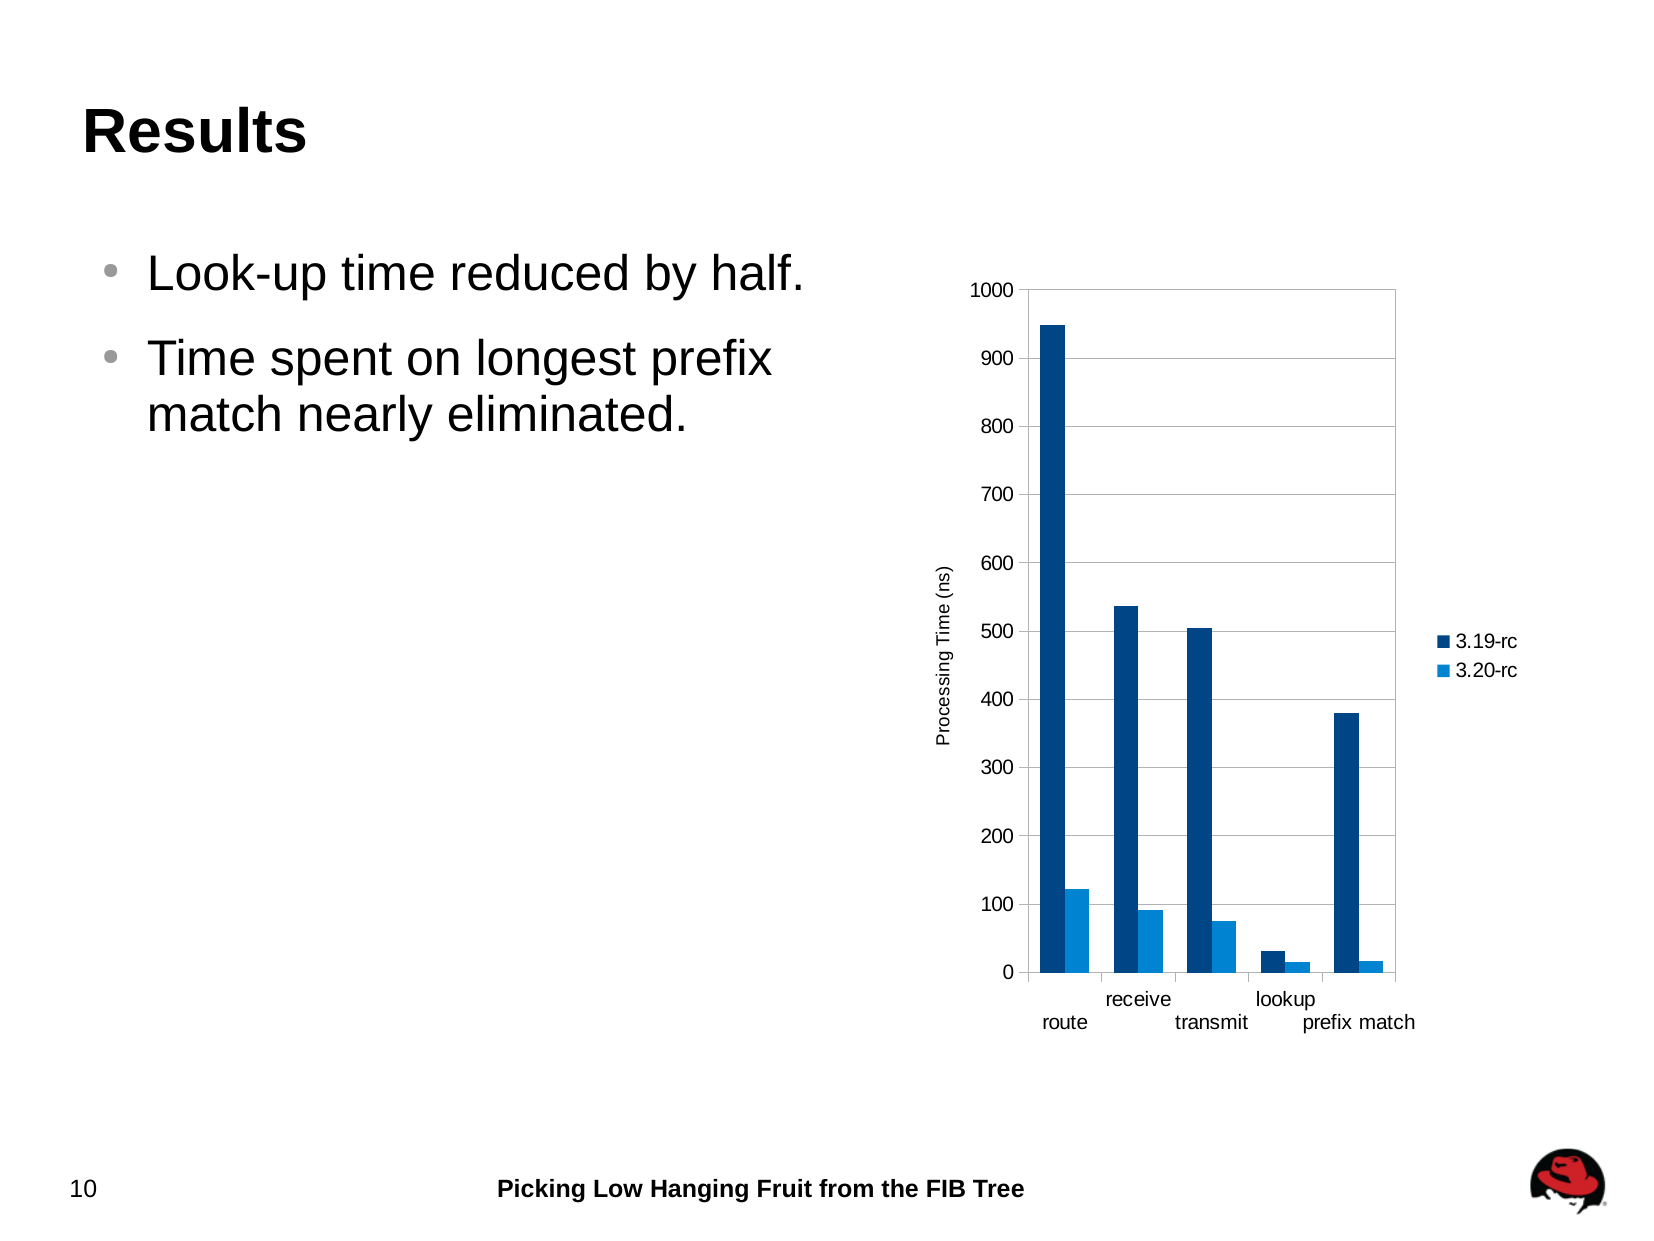

# Results
Look-up time reduced by half.
Time spent on longest prefix match nearly eliminated.
### Chart
| Category | 3.19-rc | 3.20-rc |
|---|---|---|
| route | 948.733922938443 | 122.742050631336 |
| receive | 536.460160497181 | 91.1578061545727 |
| transmit | 504.81804573703 | 75.8277940625439 |
| lookup | 31.6421147601505 | 15.3300120920288 |
| prefix match | 380.631647681111 | 16.2542323847345 |